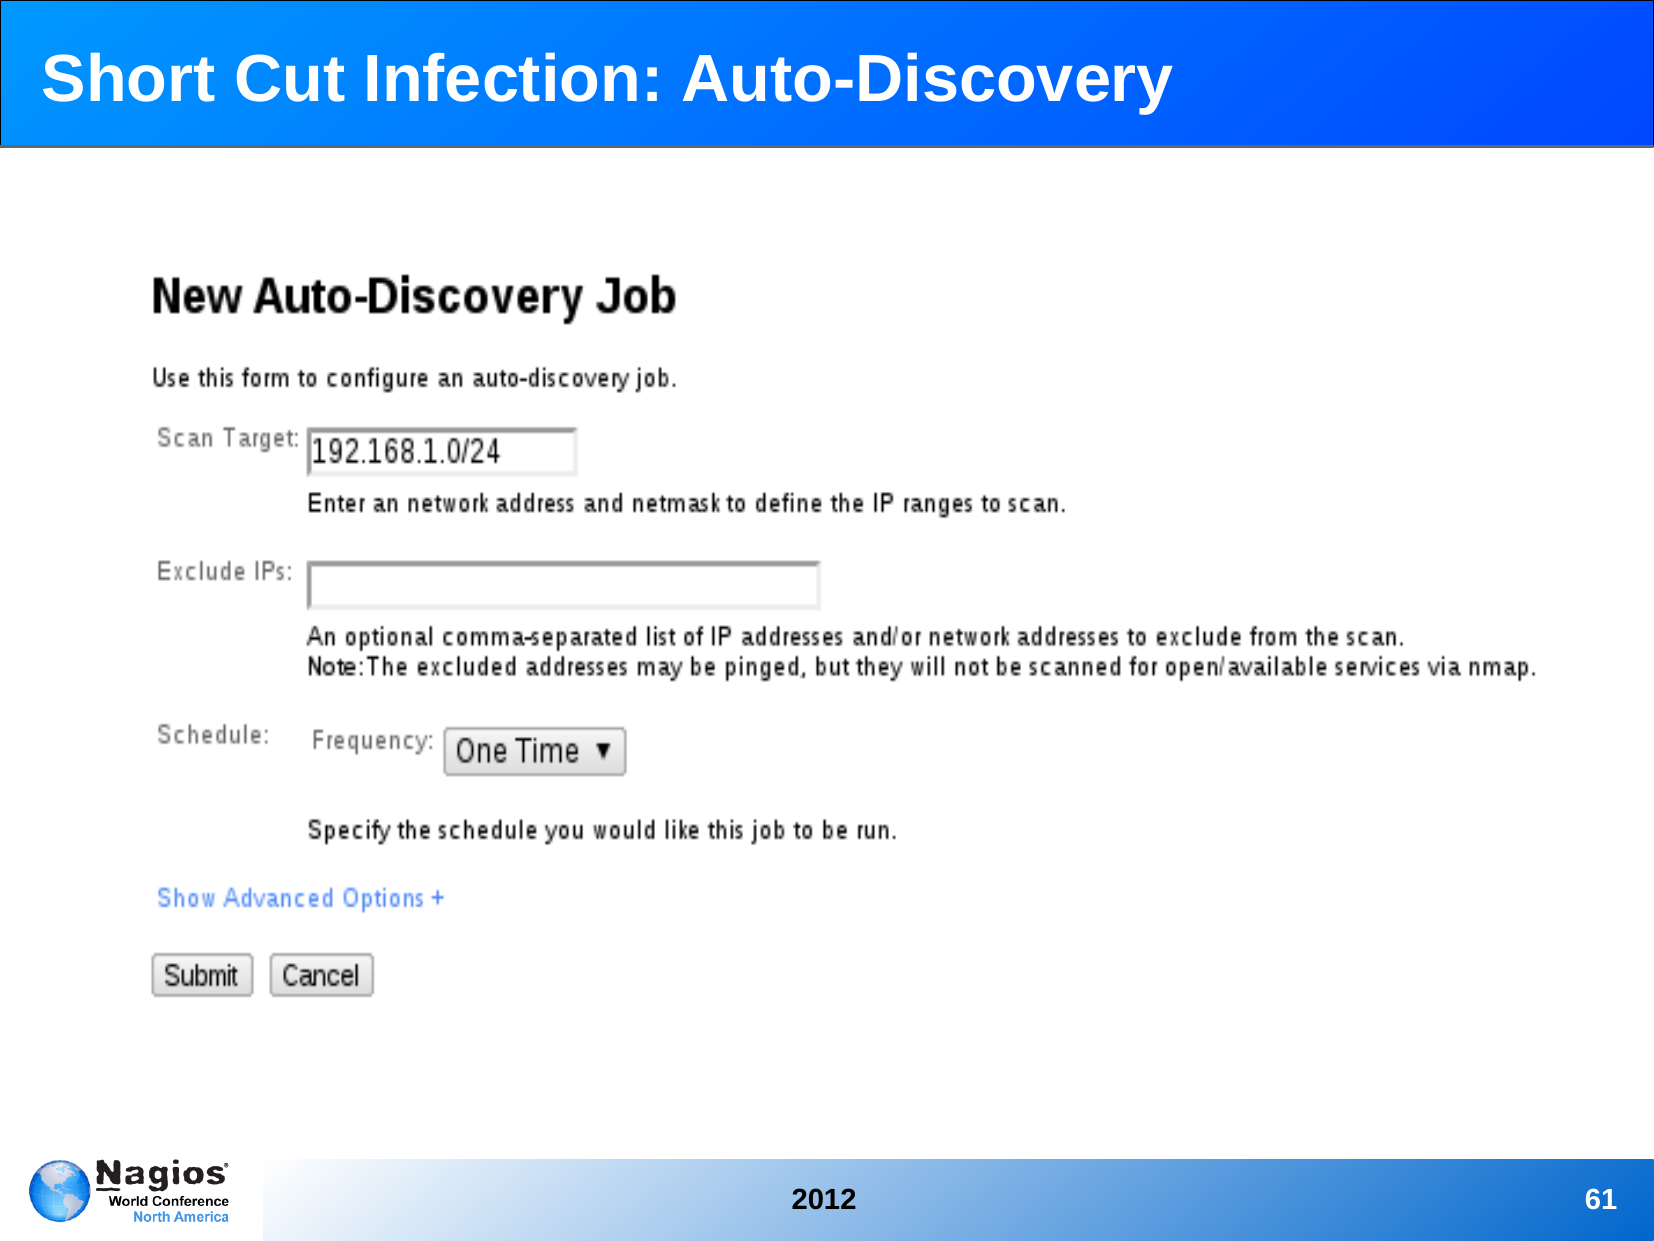

# Short Cut Infection: Auto-Discovery
2011
61